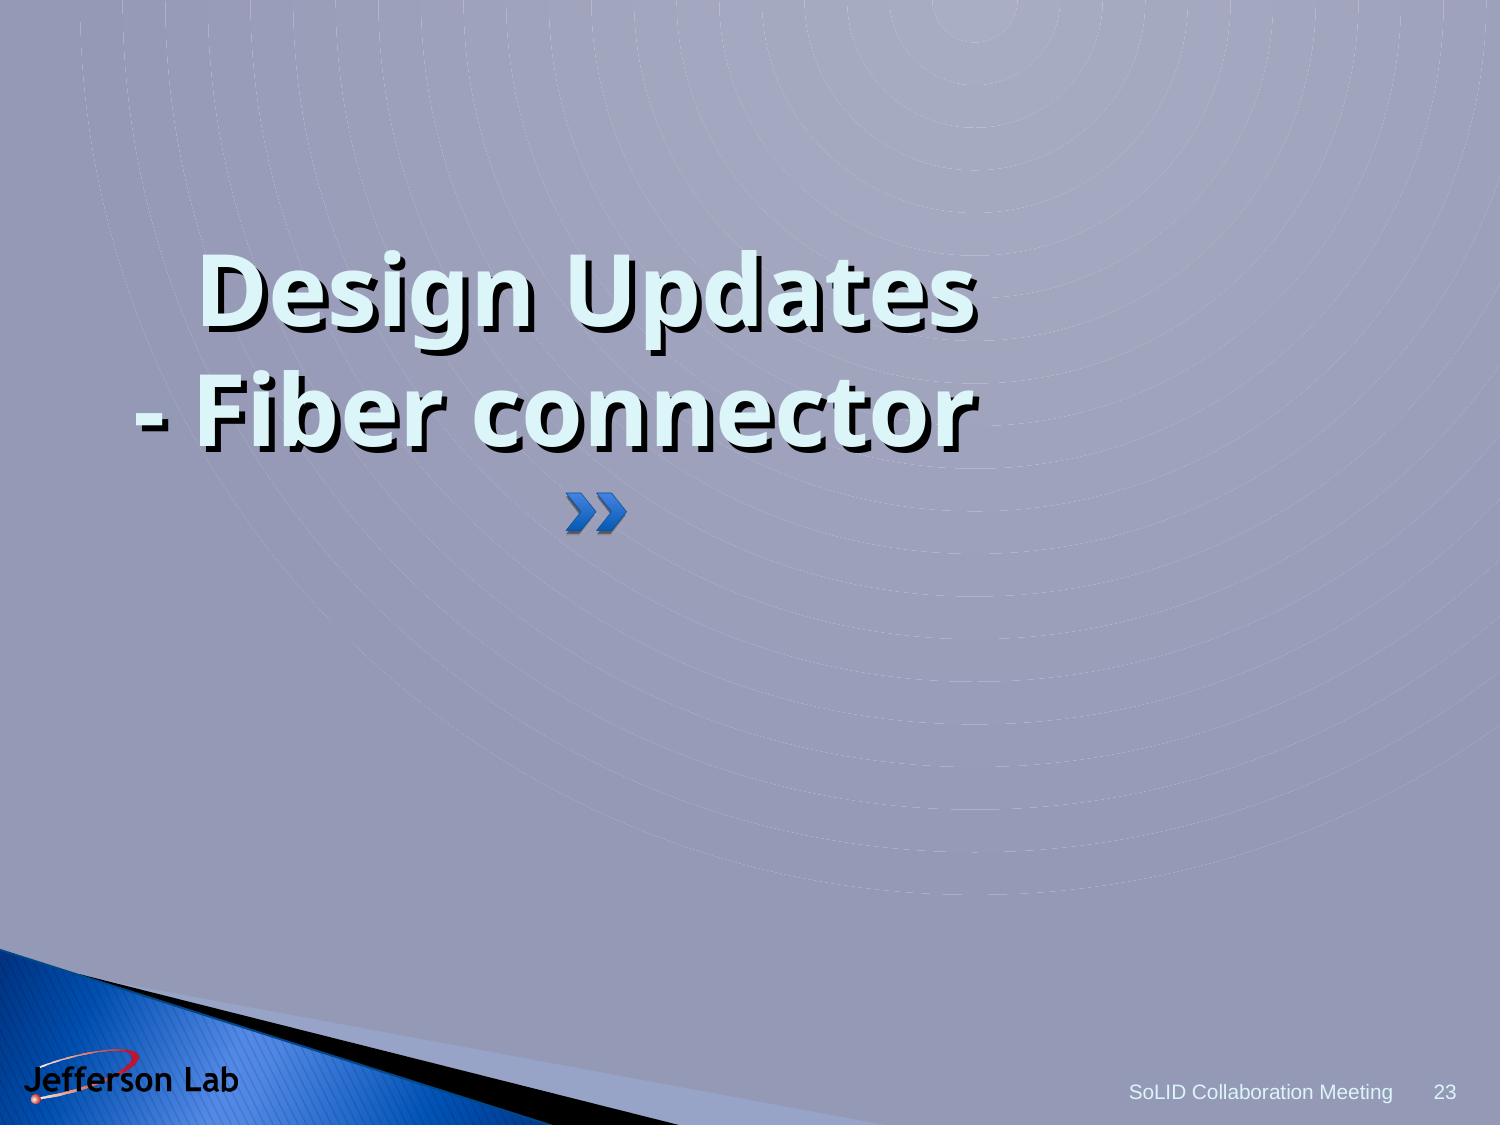

# Design Updates - Fiber connector
SoLID Collaboration Meeting
23